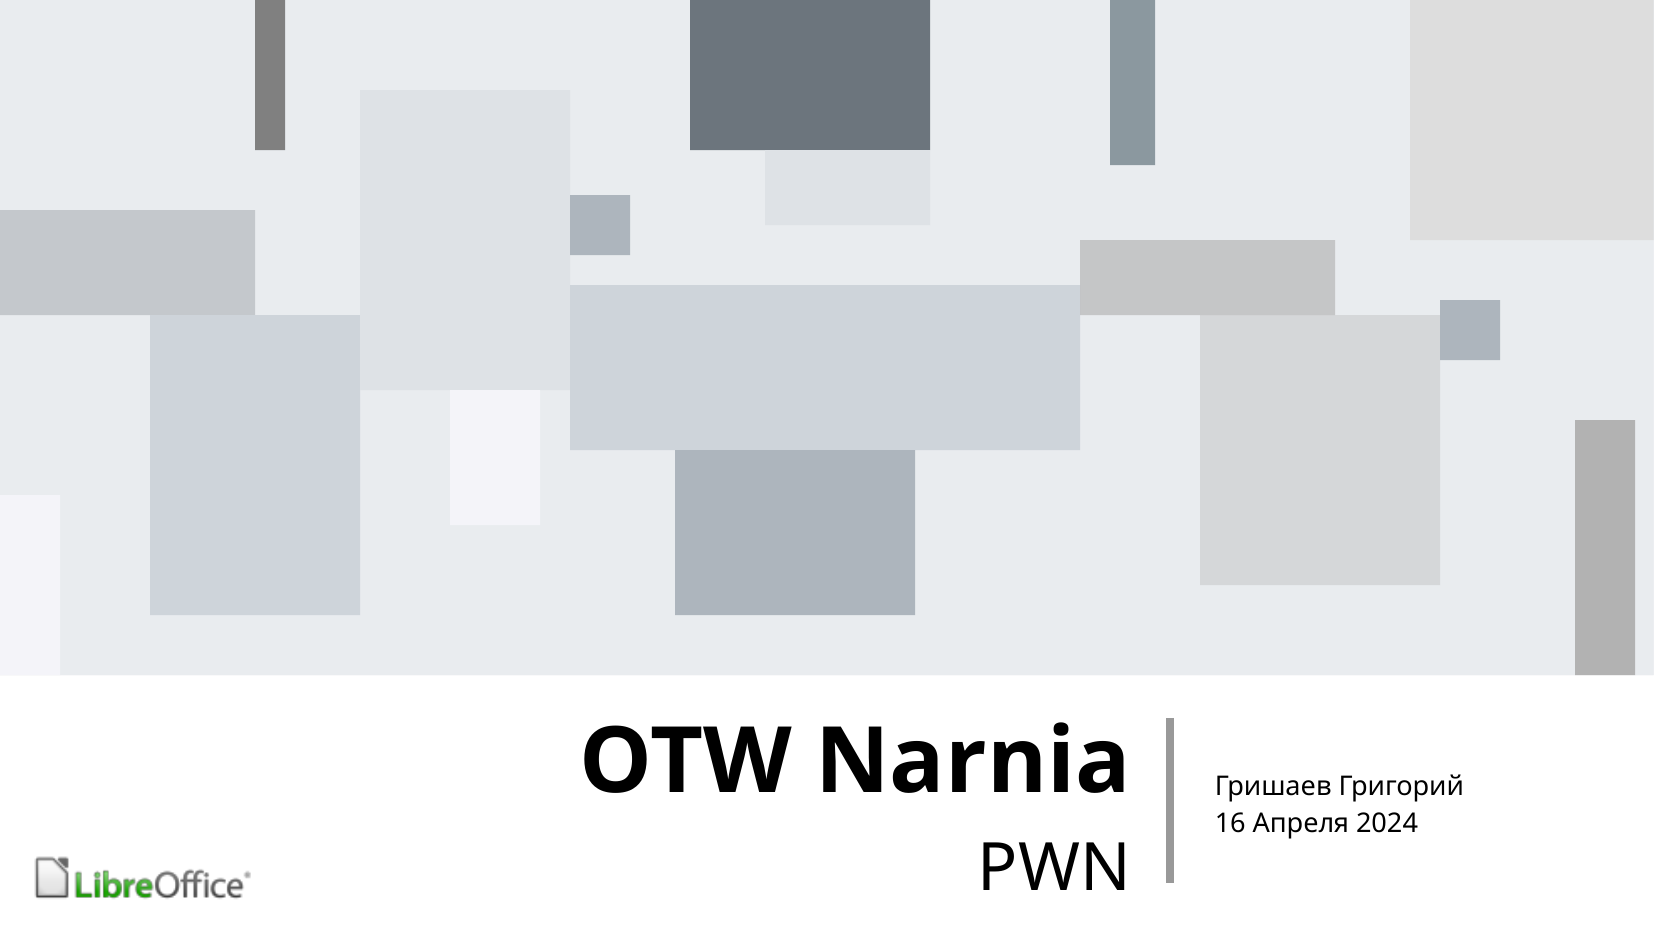

# OTW Narnia
Гришаев Григорий
16 Апреля 2024
PWN